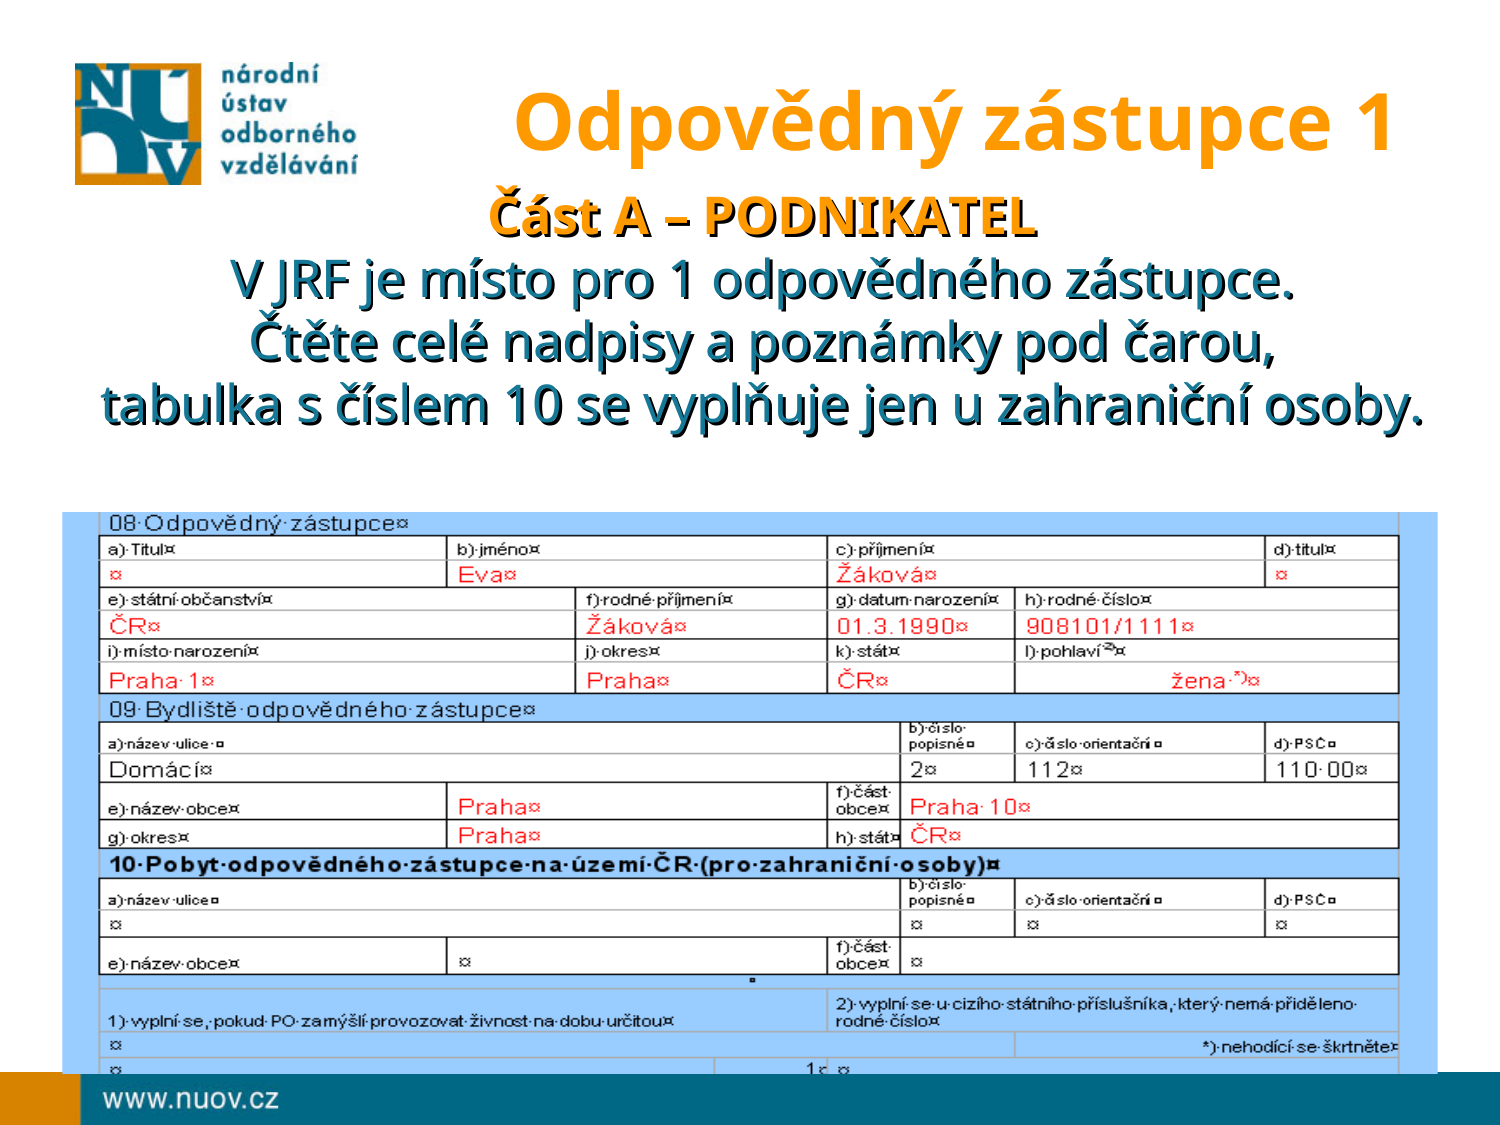

# Odpovědný zástupce 1
Část A – PODNIKATEL
V JRF je místo pro 1 odpovědného zástupce.
Čtěte celé nadpisy a poznámky pod čarou,
tabulka s číslem 10 se vyplňuje jen u zahraniční osoby.